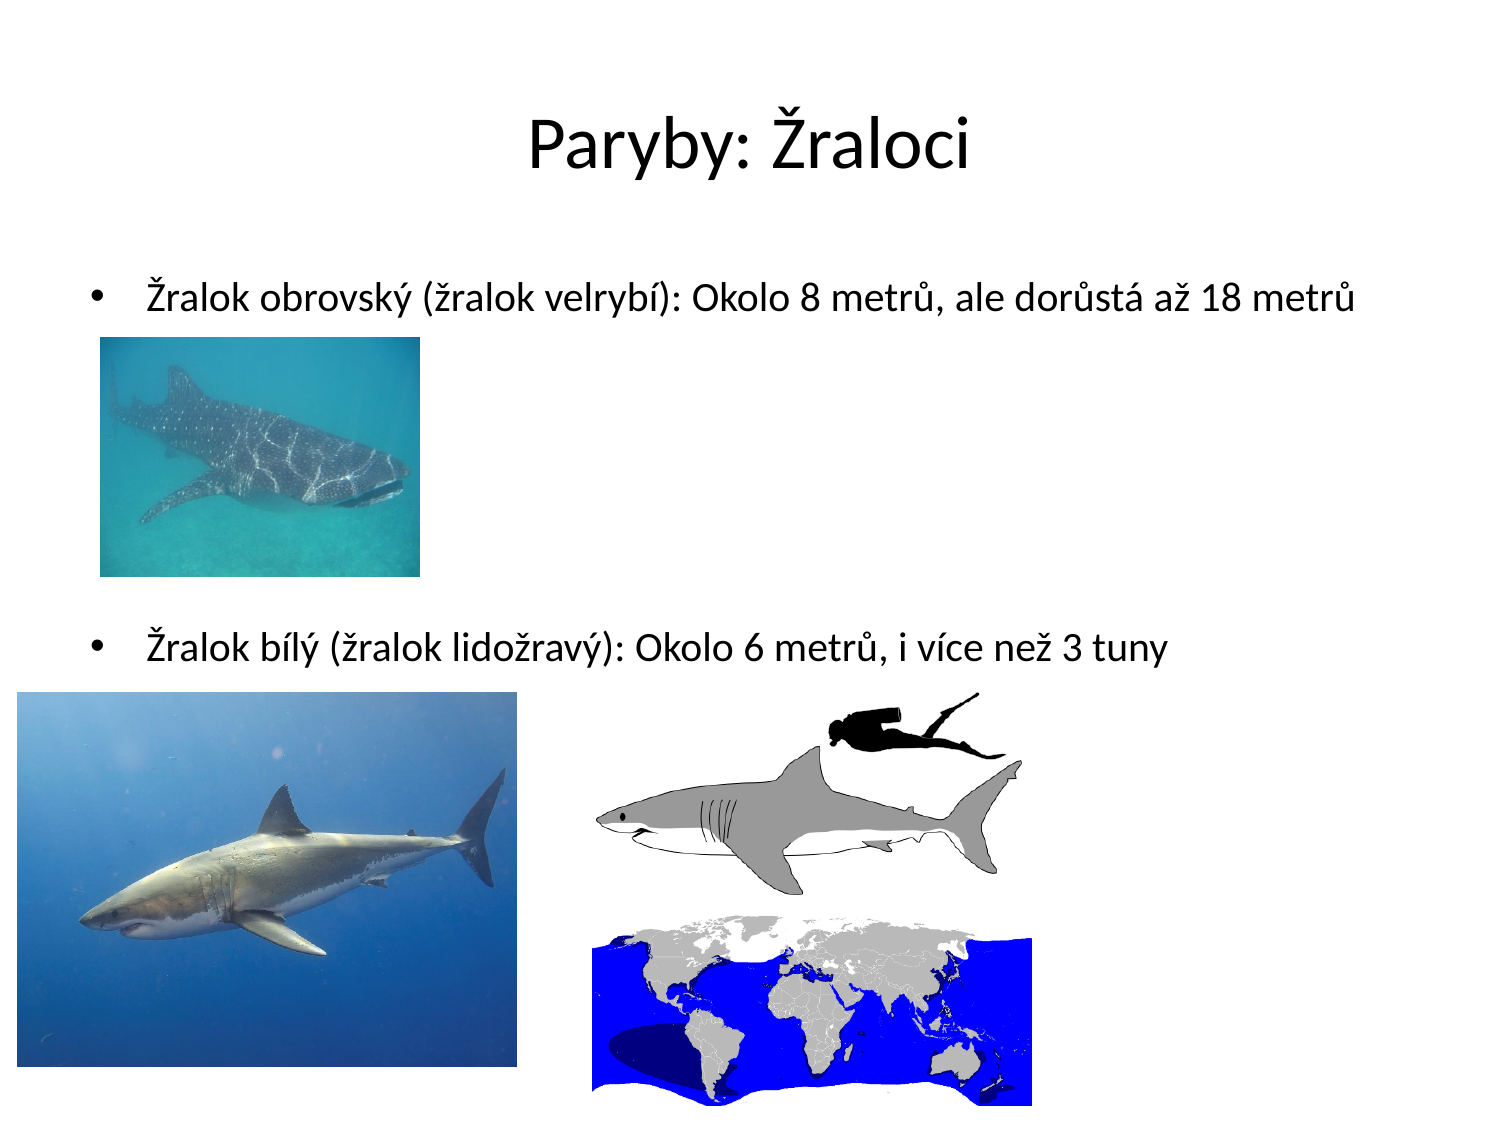

# Paryby: Žraloci
Žralok obrovský (žralok velrybí): Okolo 8 metrů, ale dorůstá až 18 metrů
Žralok bílý (žralok lidožravý): Okolo 6 metrů, i více než 3 tuny